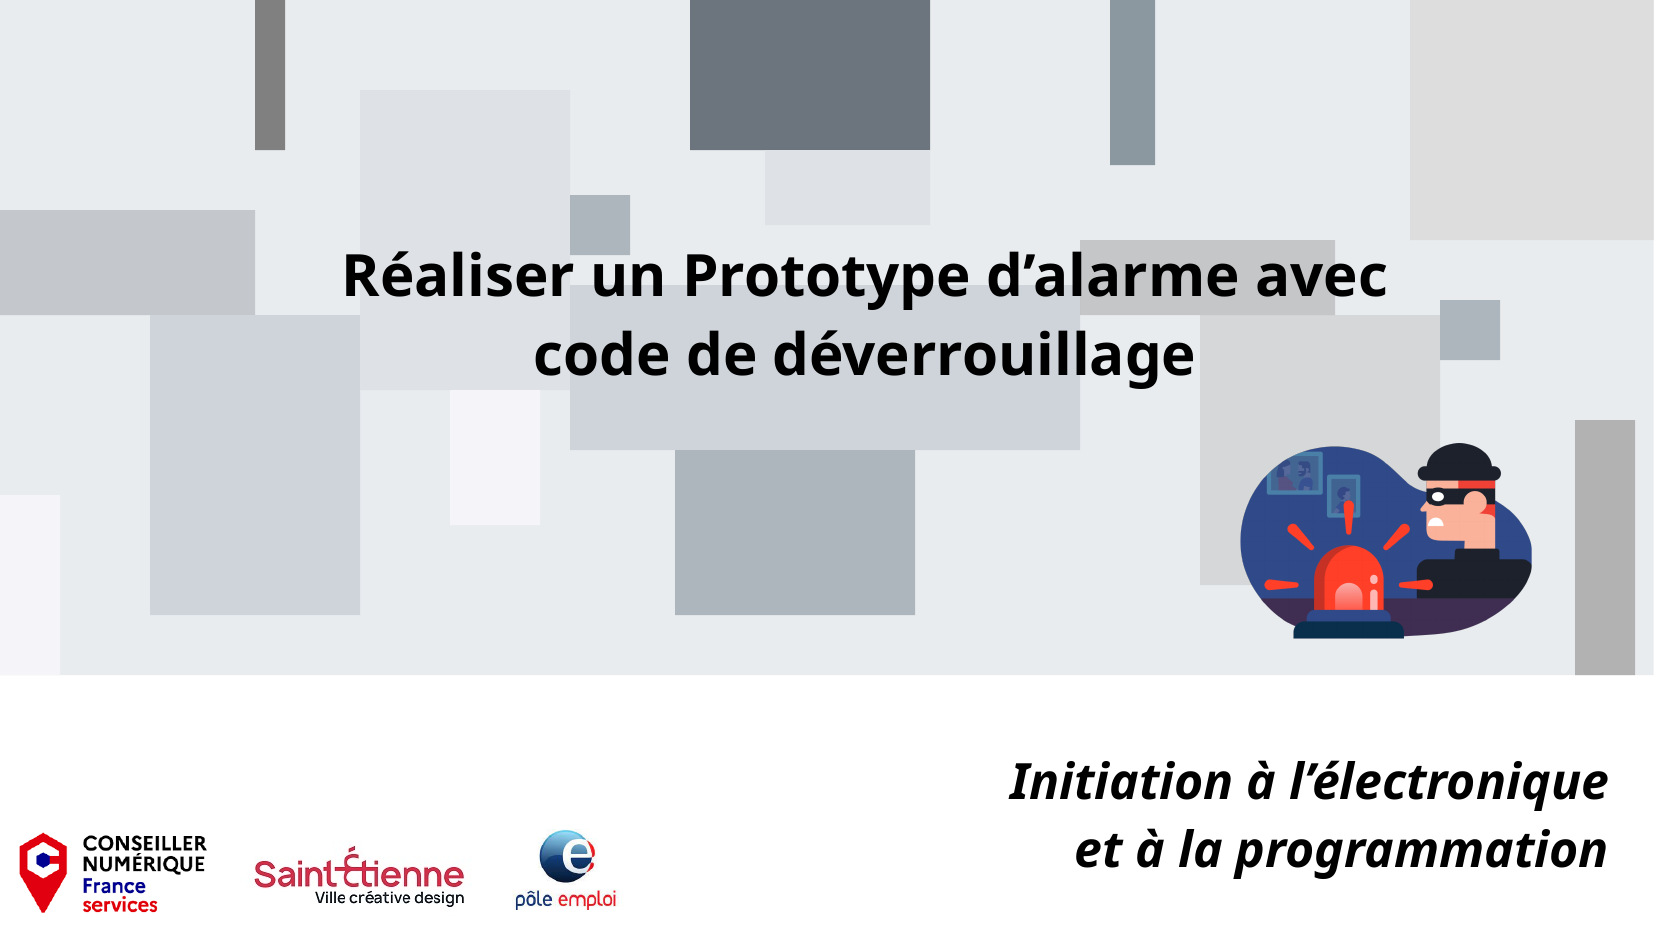

Réaliser un Prototype d’alarme avec code de déverrouillage
Initiation à l’électronique
et à la programmation